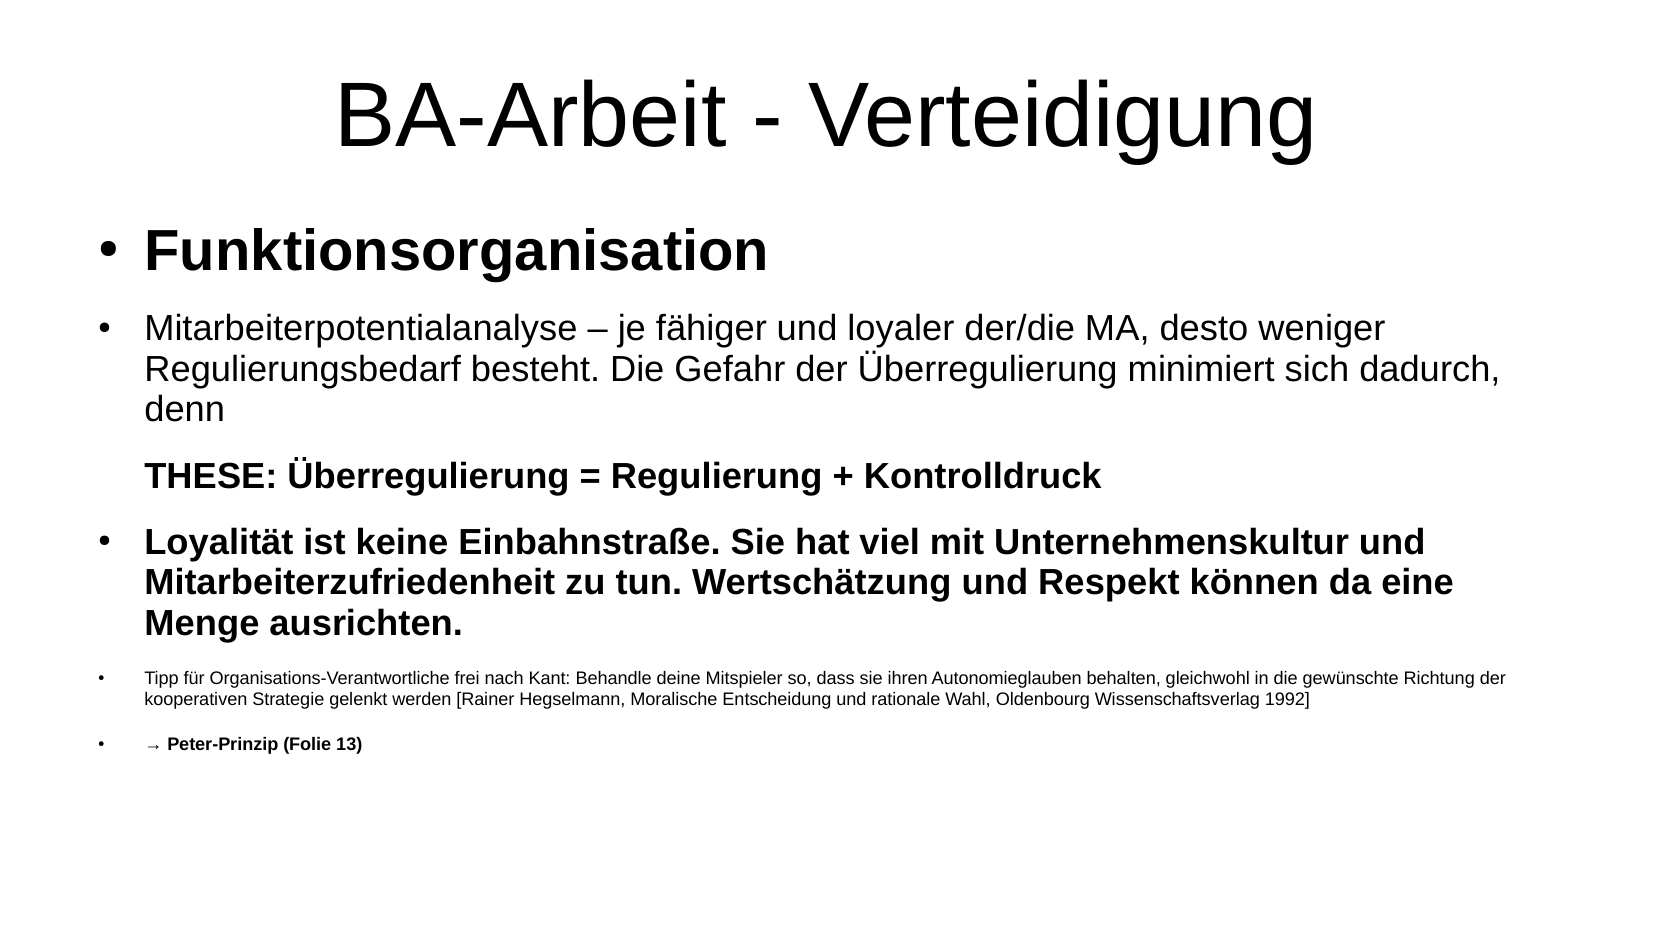

# BA-Arbeit - Verteidigung
Funktionsorganisation
Mitarbeiterpotentialanalyse – je fähiger und loyaler der/die MA, desto weniger Regulierungsbedarf besteht. Die Gefahr der Überregulierung minimiert sich dadurch, denn
THESE: Überregulierung = Regulierung + Kontrolldruck
Loyalität ist keine Einbahnstraße. Sie hat viel mit Unternehmenskultur und Mitarbeiterzufriedenheit zu tun. Wertschätzung und Respekt können da eine Menge ausrichten.
Tipp für Organisations-Verantwortliche frei nach Kant: Behandle deine Mitspieler so, dass sie ihren Autonomieglauben behalten, gleichwohl in die gewünschte Richtung der kooperativen Strategie gelenkt werden [Rainer Hegselmann, Moralische Entscheidung und rationale Wahl, Oldenbourg Wissenschaftsverlag 1992]
→ Peter-Prinzip (Folie 13)